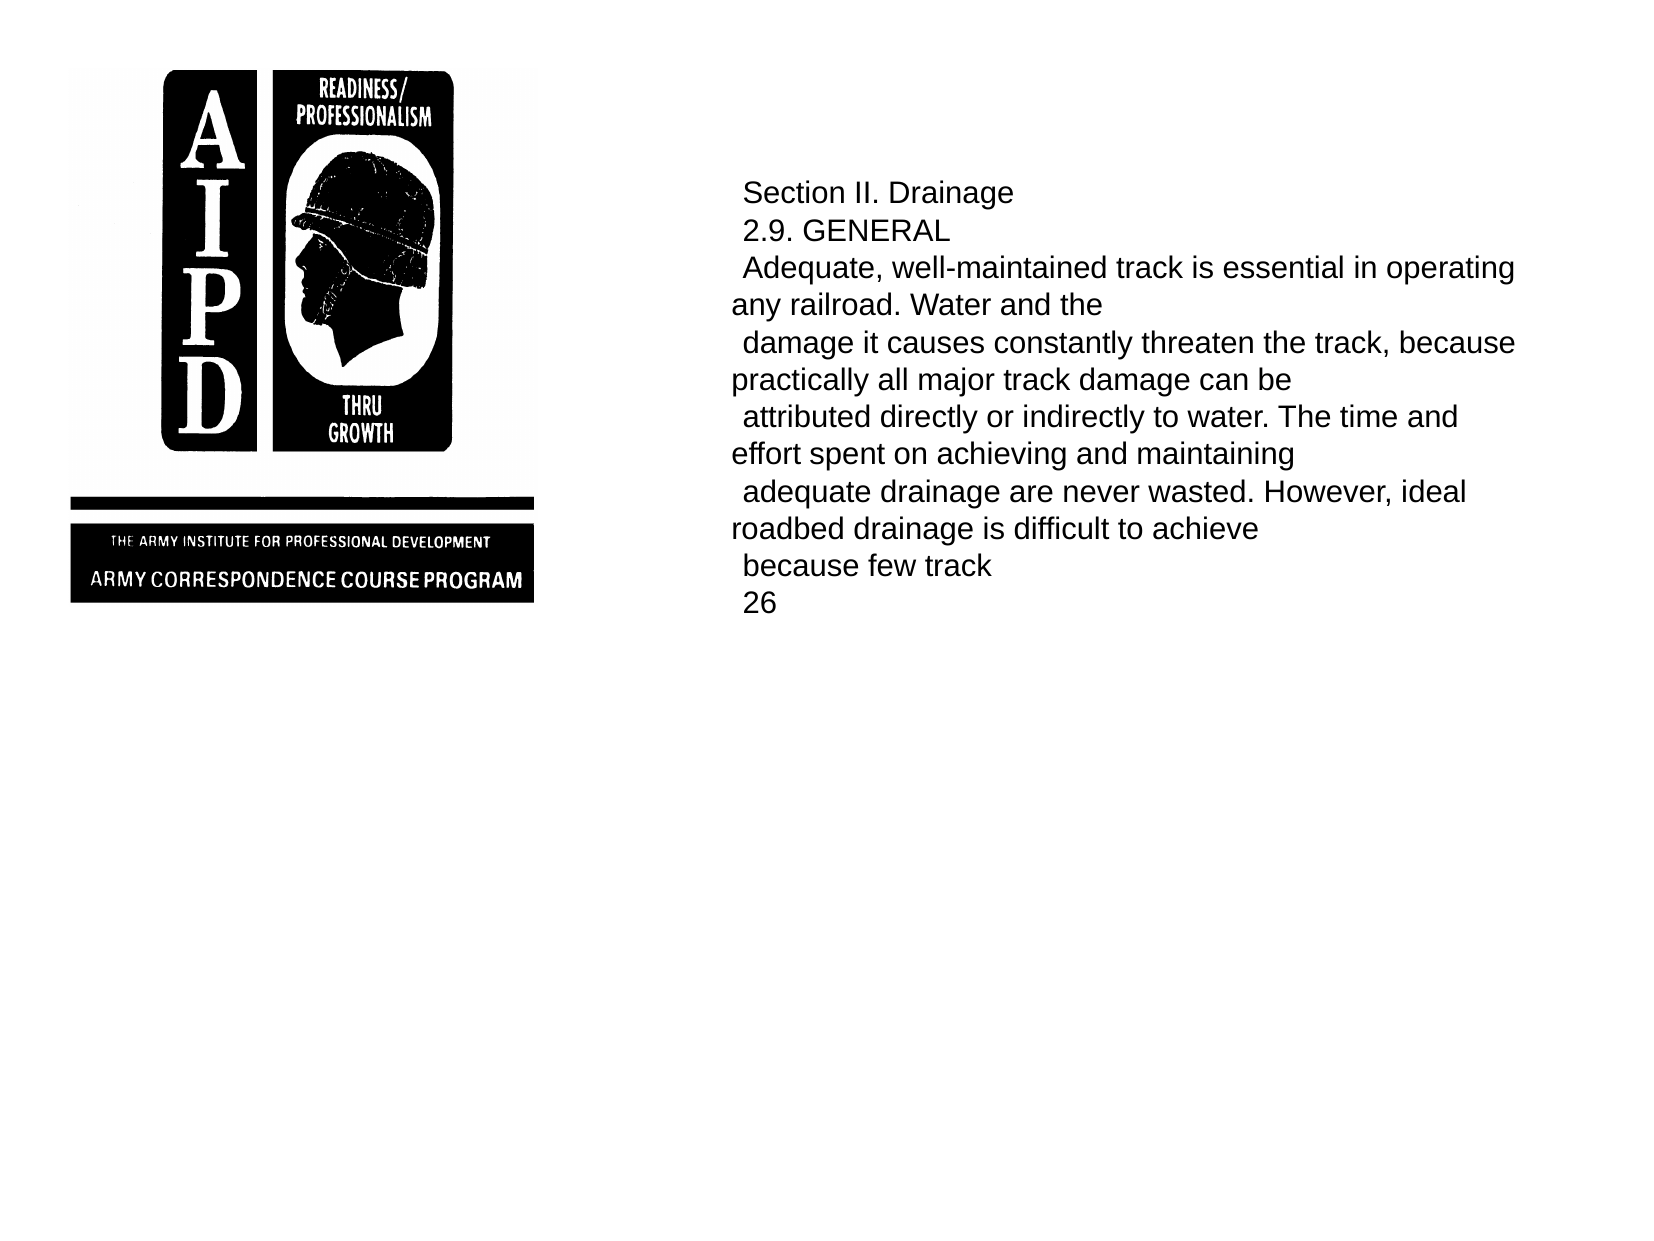

Section II. Drainage
2.9. GENERAL
Adequate, well-maintained track is essential in operating any railroad. Water and the
damage it causes constantly threaten the track, because practically all major track damage can be
attributed directly or indirectly to water. The time and effort spent on achieving and maintaining
adequate drainage are never wasted. However, ideal roadbed drainage is difficult to achieve
because few track
26